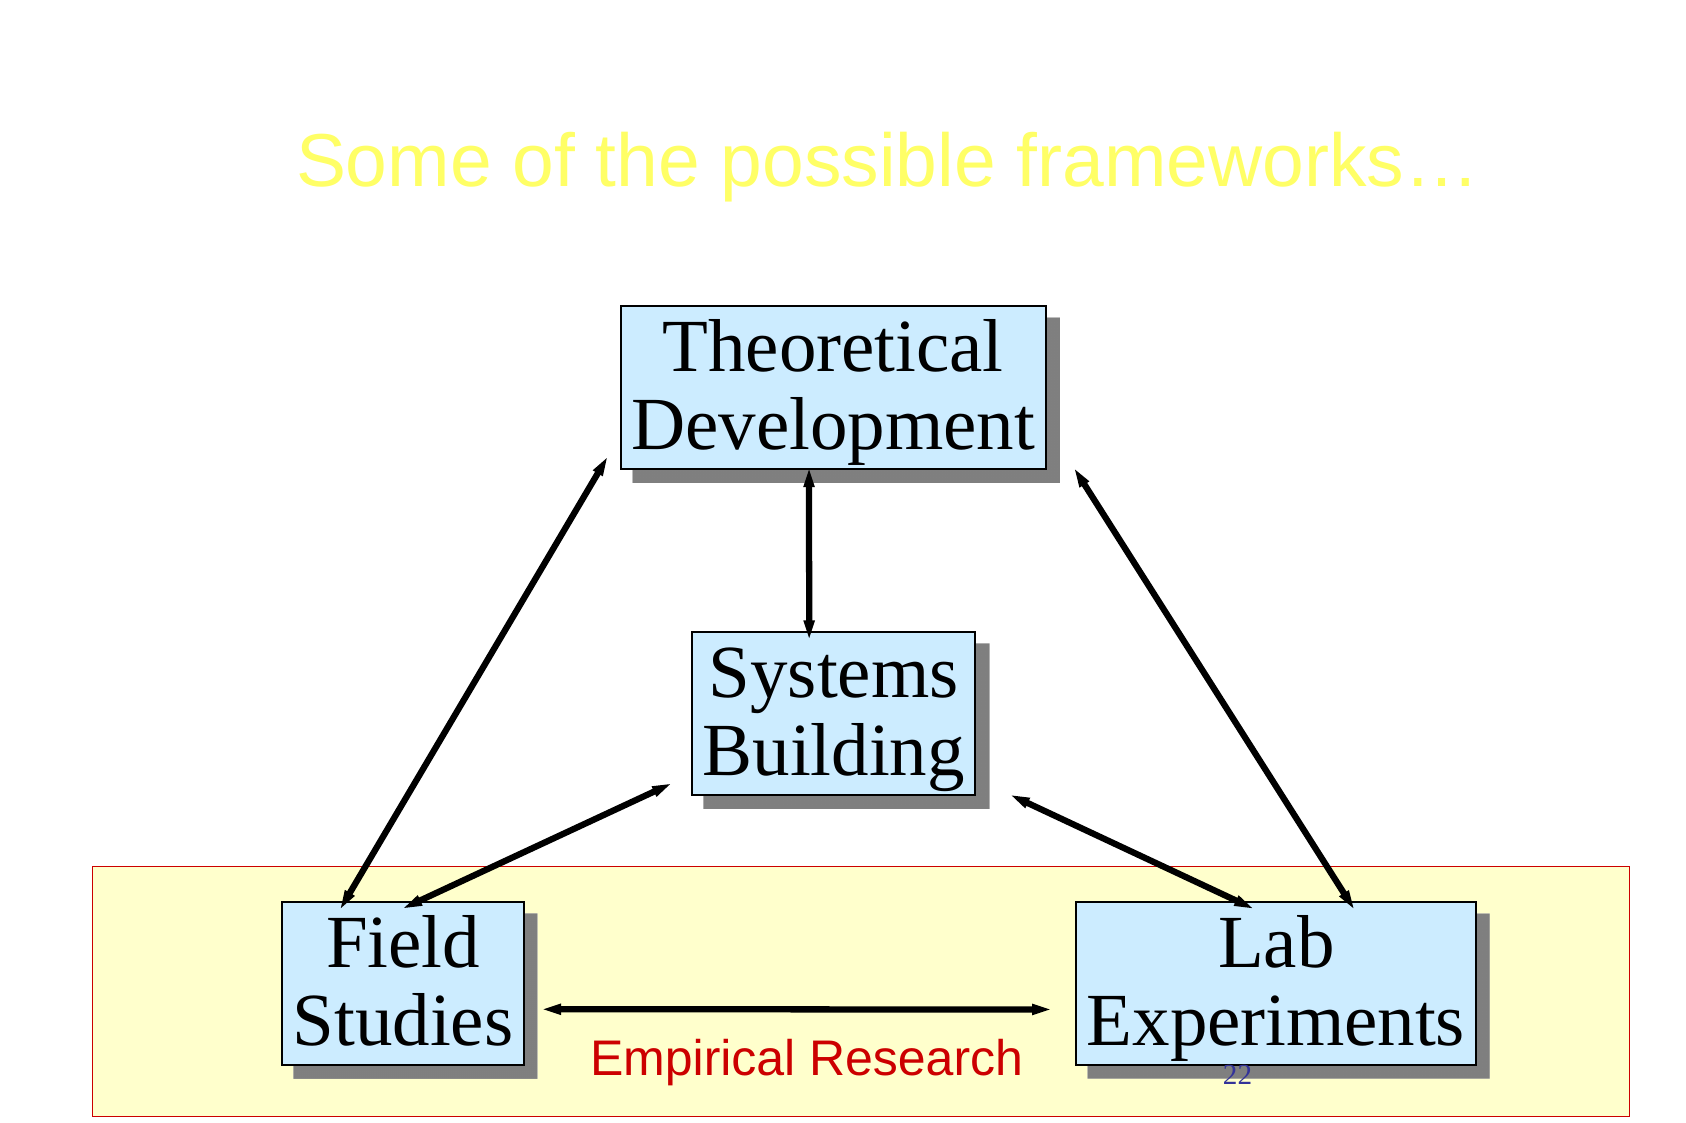

# Some of the possible frameworks…
Theoretical
Development
Systems
Building
Field
Studies
Lab
Experiments
Empirical Research